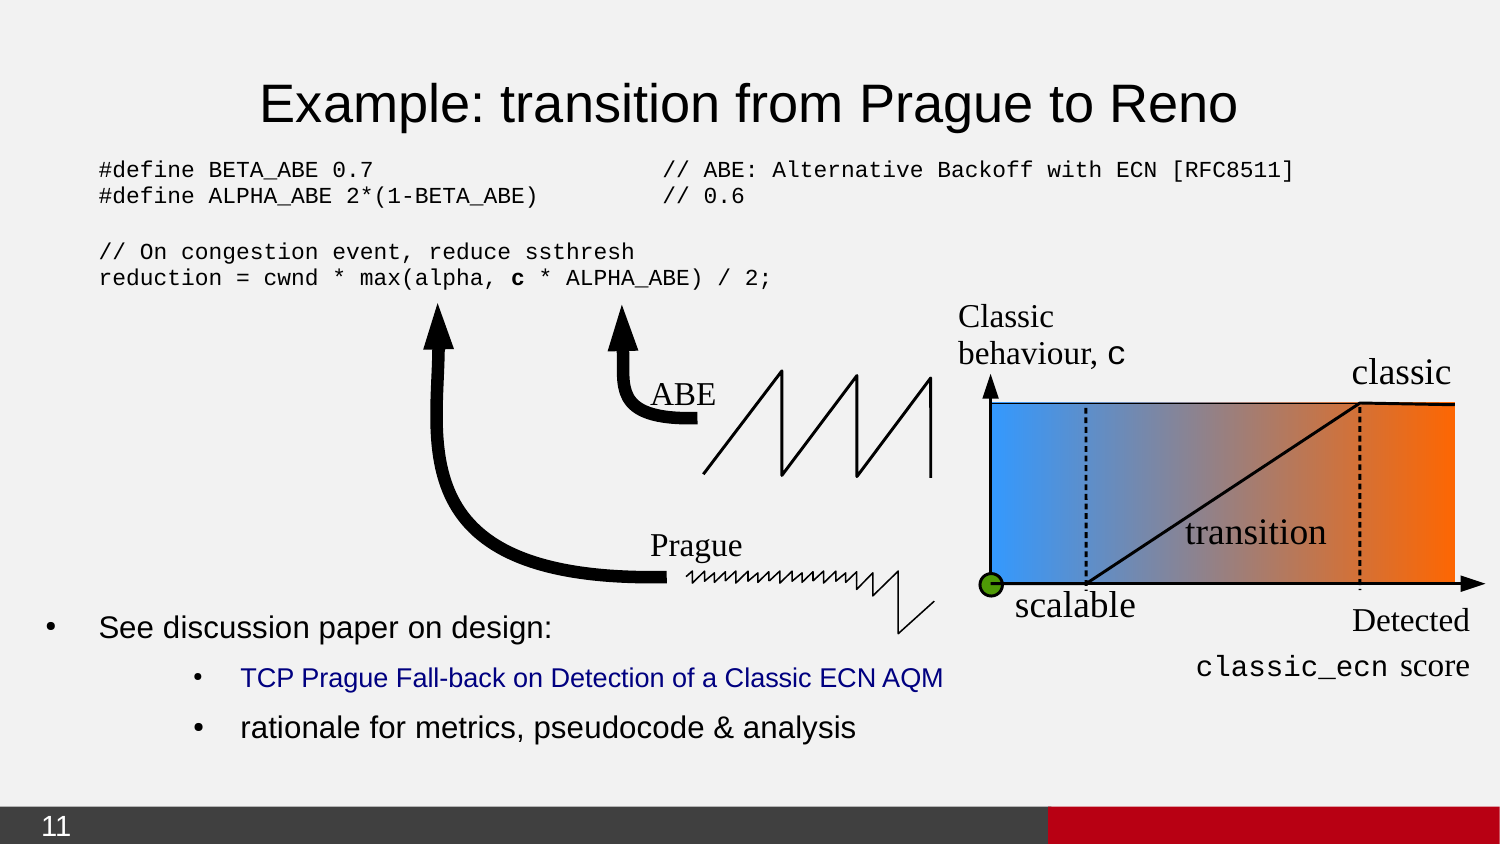

# Example: transition from Prague to Reno
#define BETA_ABE 0.7 // ABE: Alternative Backoff with ECN [RFC8511]
#define ALPHA_ABE 2*(1-BETA_ABE) // 0.6
// On congestion event, reduce ssthresh
reduction = cwnd * max(alpha, c * ALPHA_ABE) / 2;
Classic behaviour, c
classic
ABE
transition
Prague
scalable
Detected
classic_ecn score
See discussion paper on design:
TCP Prague Fall-back on Detection of a Classic ECN AQM
rationale for metrics, pseudocode & analysis
11